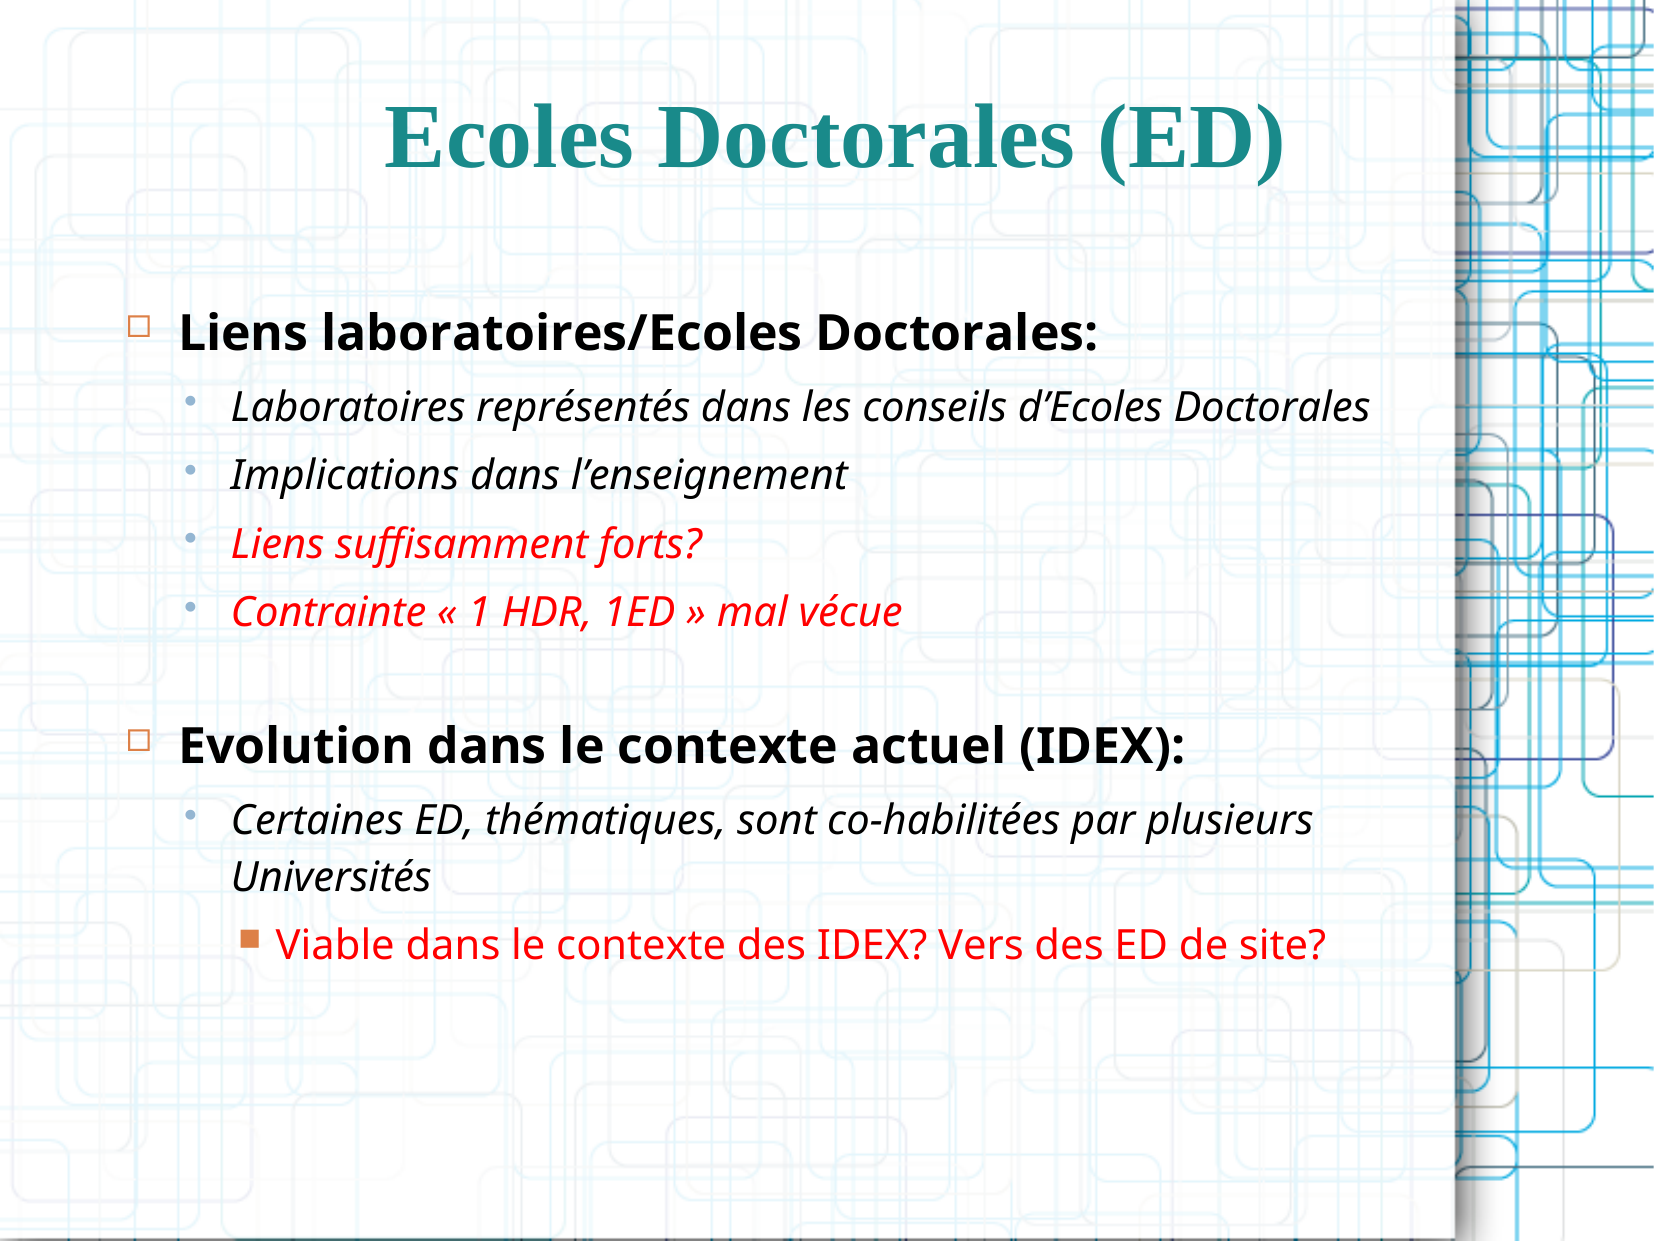

Ecoles Doctorales (ED)
# Liens laboratoires/Ecoles Doctorales:
Laboratoires représentés dans les conseils d’Ecoles Doctorales
Implications dans l’enseignement
Liens suffisamment forts?
Contrainte « 1 HDR, 1ED » mal vécue
Evolution dans le contexte actuel (IDEX):
Certaines ED, thématiques, sont co-habilitées par plusieurs Universités
Viable dans le contexte des IDEX? Vers des ED de site?